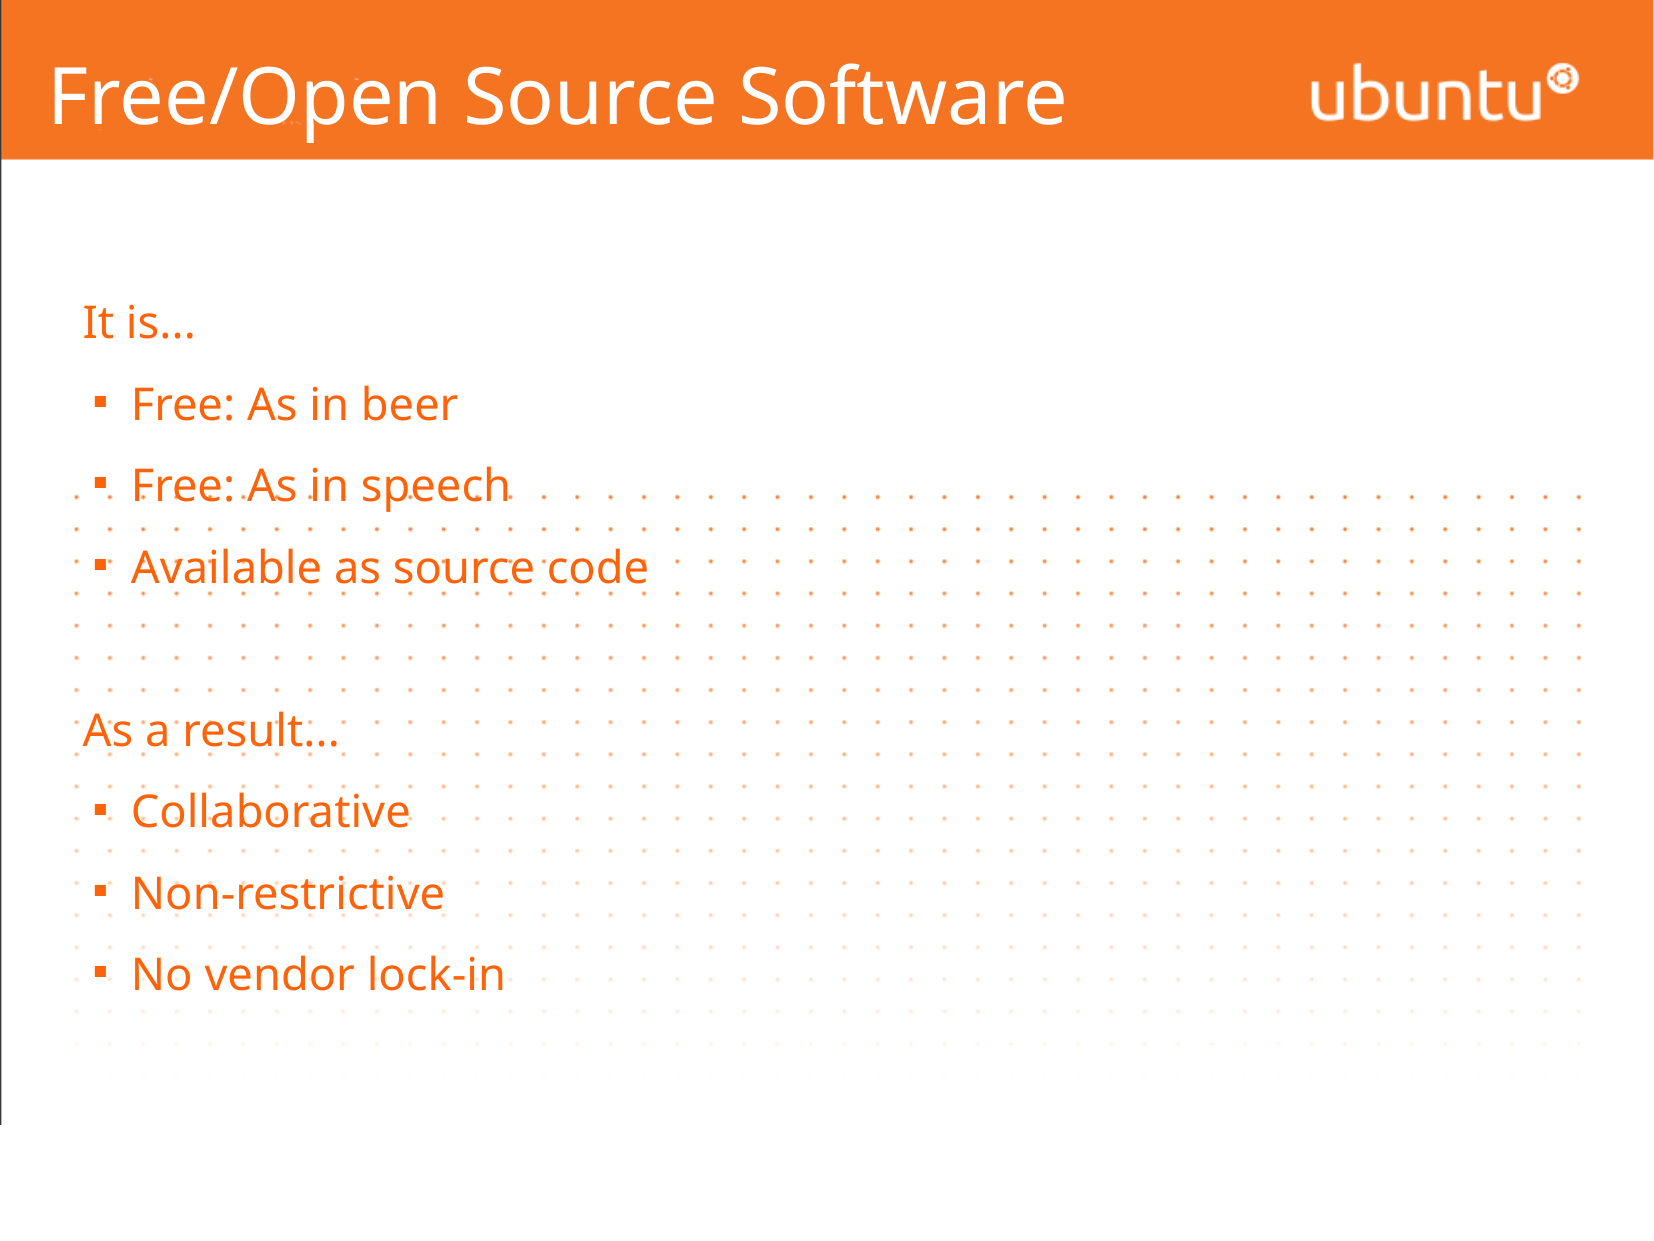

# Free/Open Source Software
It is...
Free: As in beer
Free: As in speech
Available as source code
As a result...
Collaborative
Non-restrictive
No vendor lock-in